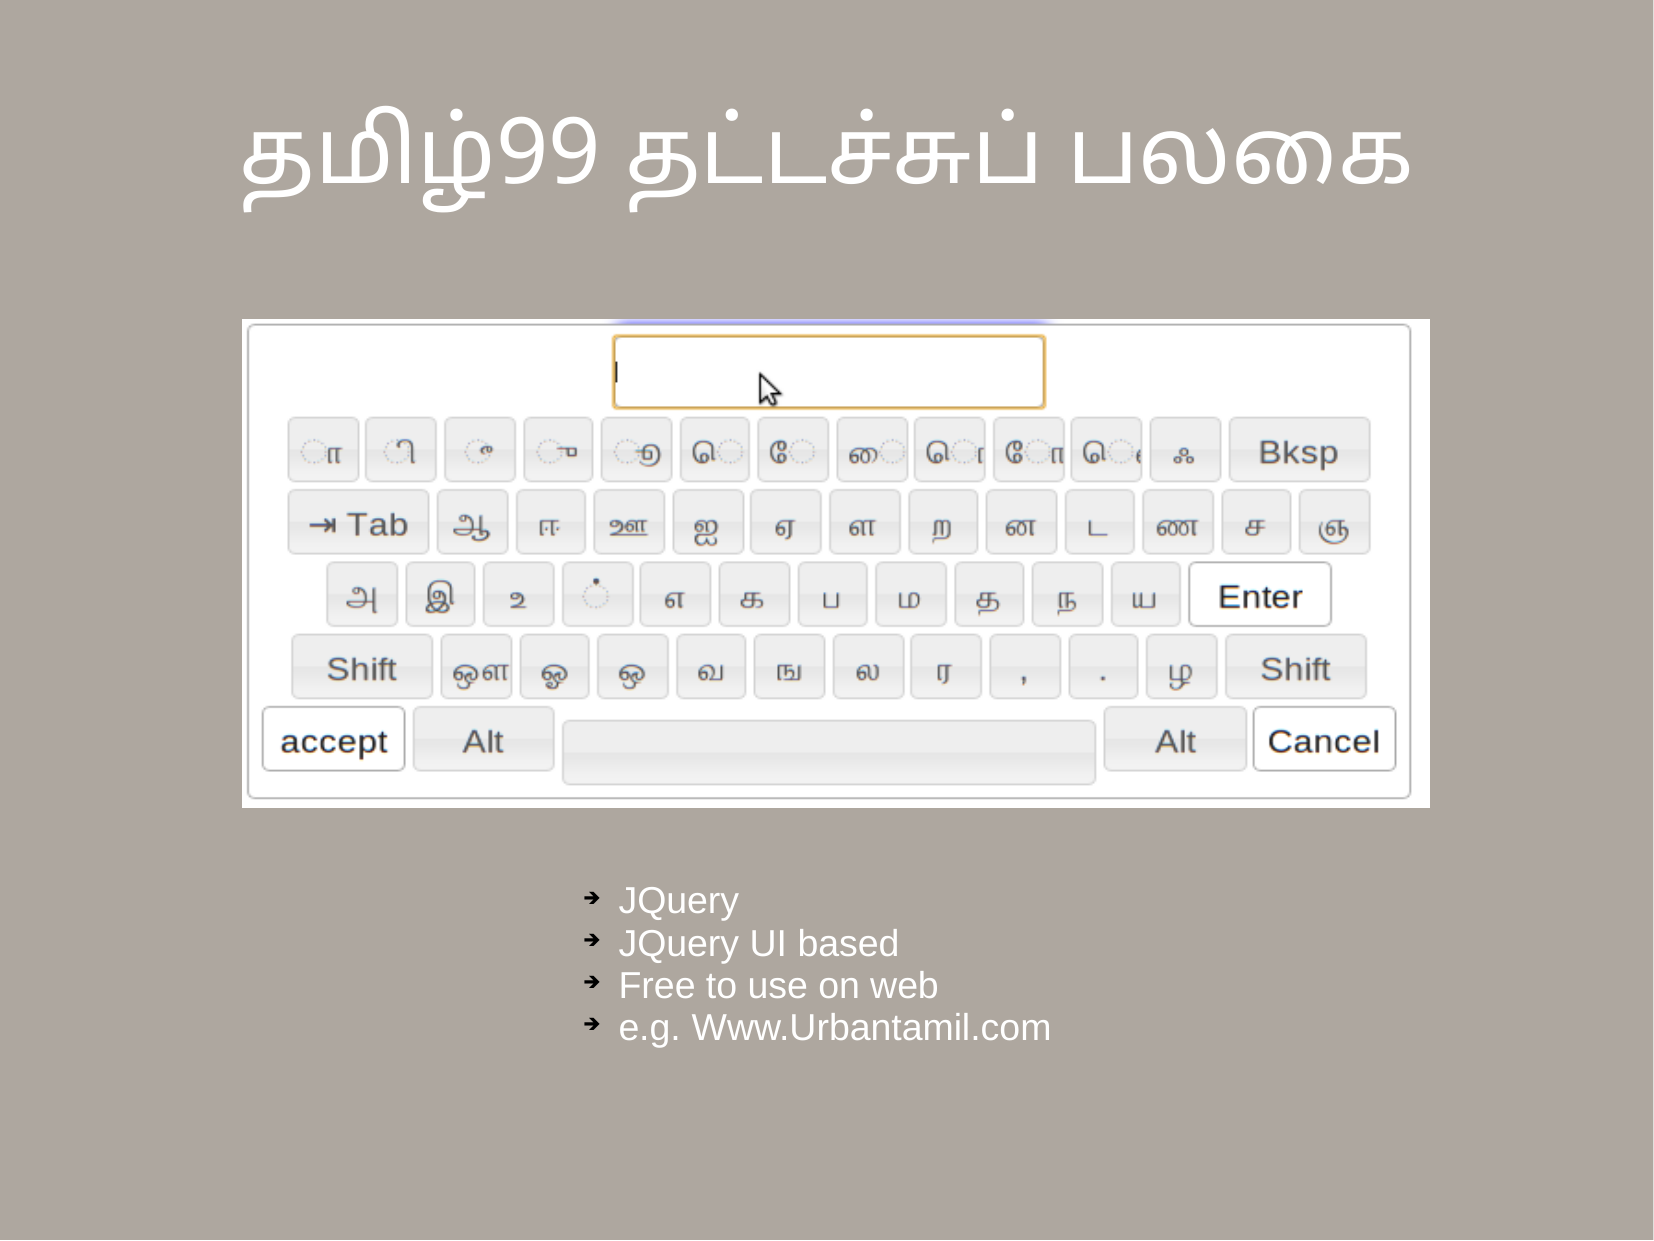

# தமிழ்99 தட்டச்சுப் பலகை
JQuery
JQuery UI based
Free to use on web
e.g. Www.Urbantamil.com